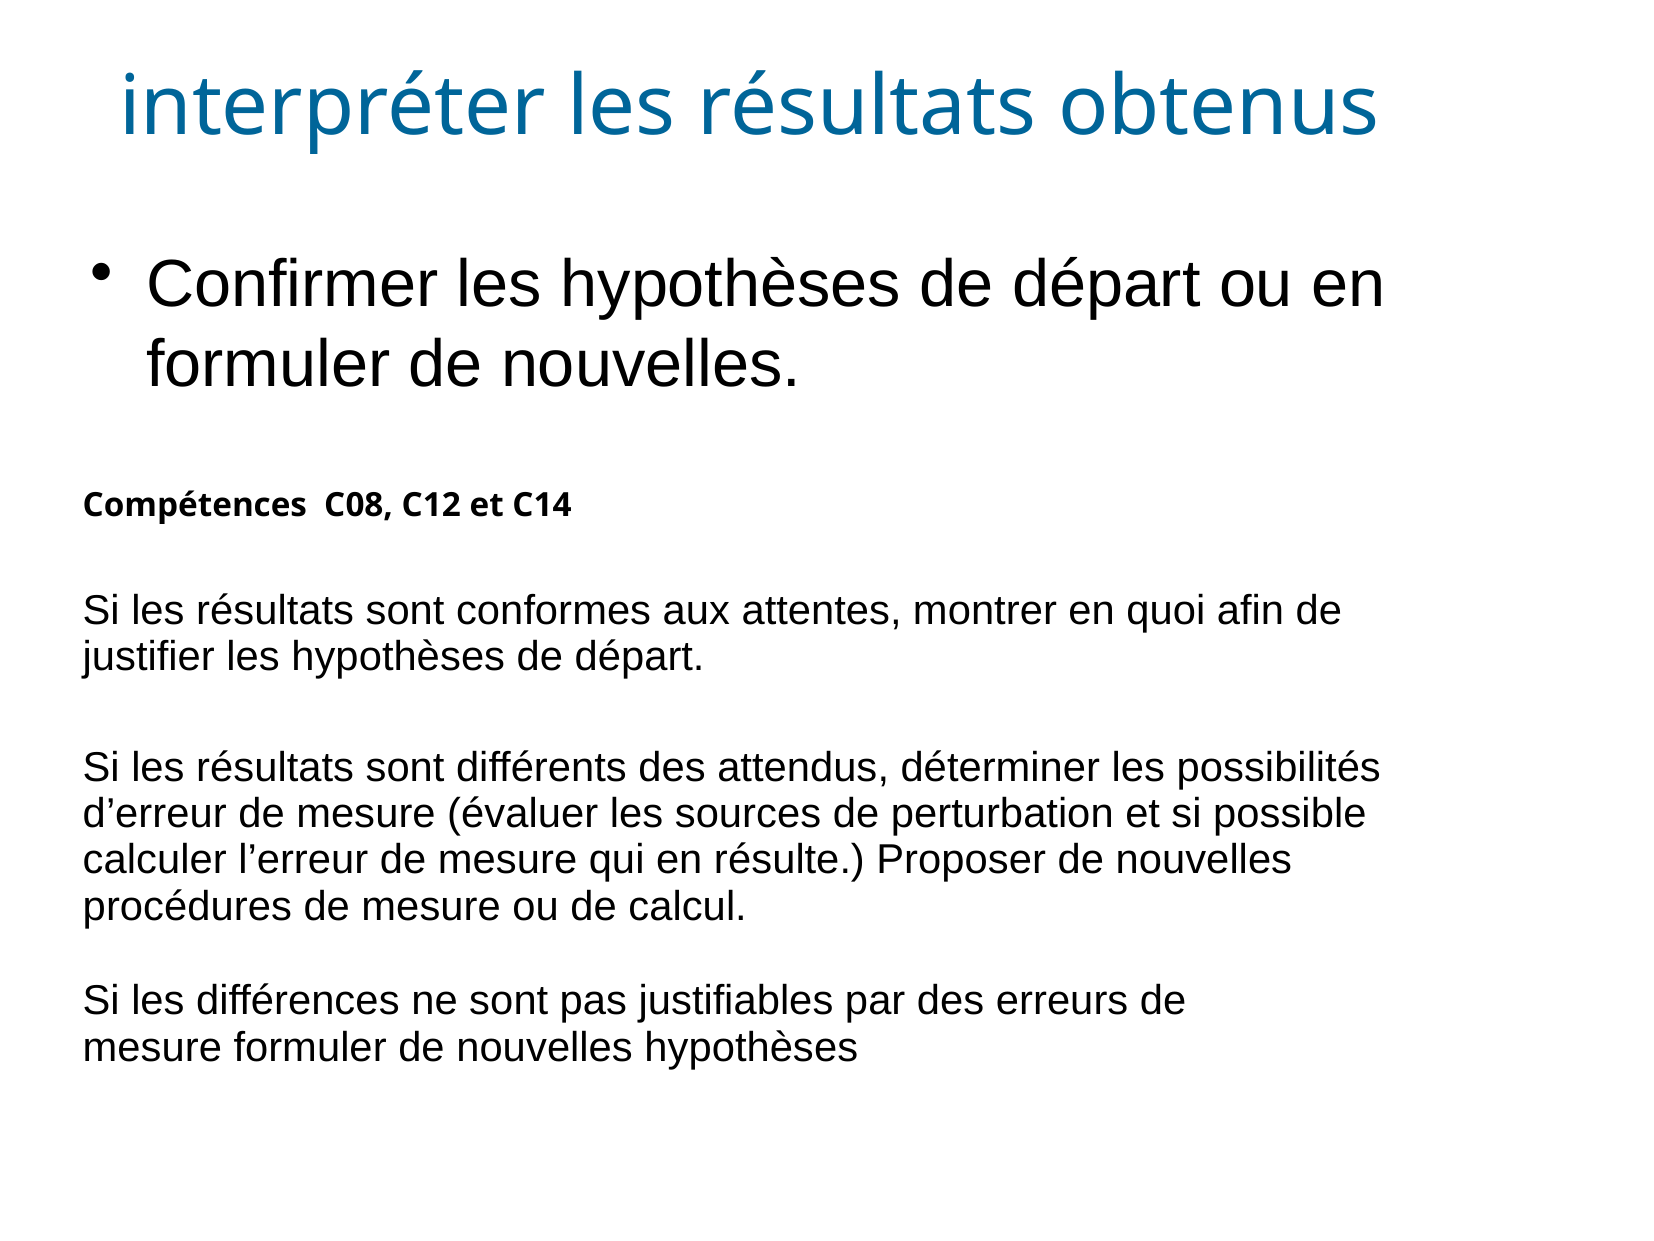

# interpréter les résultats obtenus
Confirmer les hypothèses de départ ou en formuler de nouvelles.
Compétences C08, C12 et C14
Si les résultats sont conformes aux attentes, montrer en quoi afin de justifier les hypothèses de départ.
Si les résultats sont différents des attendus, déterminer les possibilités d’erreur de mesure (évaluer les sources de perturbation et si possible calculer l’erreur de mesure qui en résulte.) Proposer de nouvelles procédures de mesure ou de calcul.
Si les différences ne sont pas justifiables par des erreurs de mesure formuler de nouvelles hypothèses